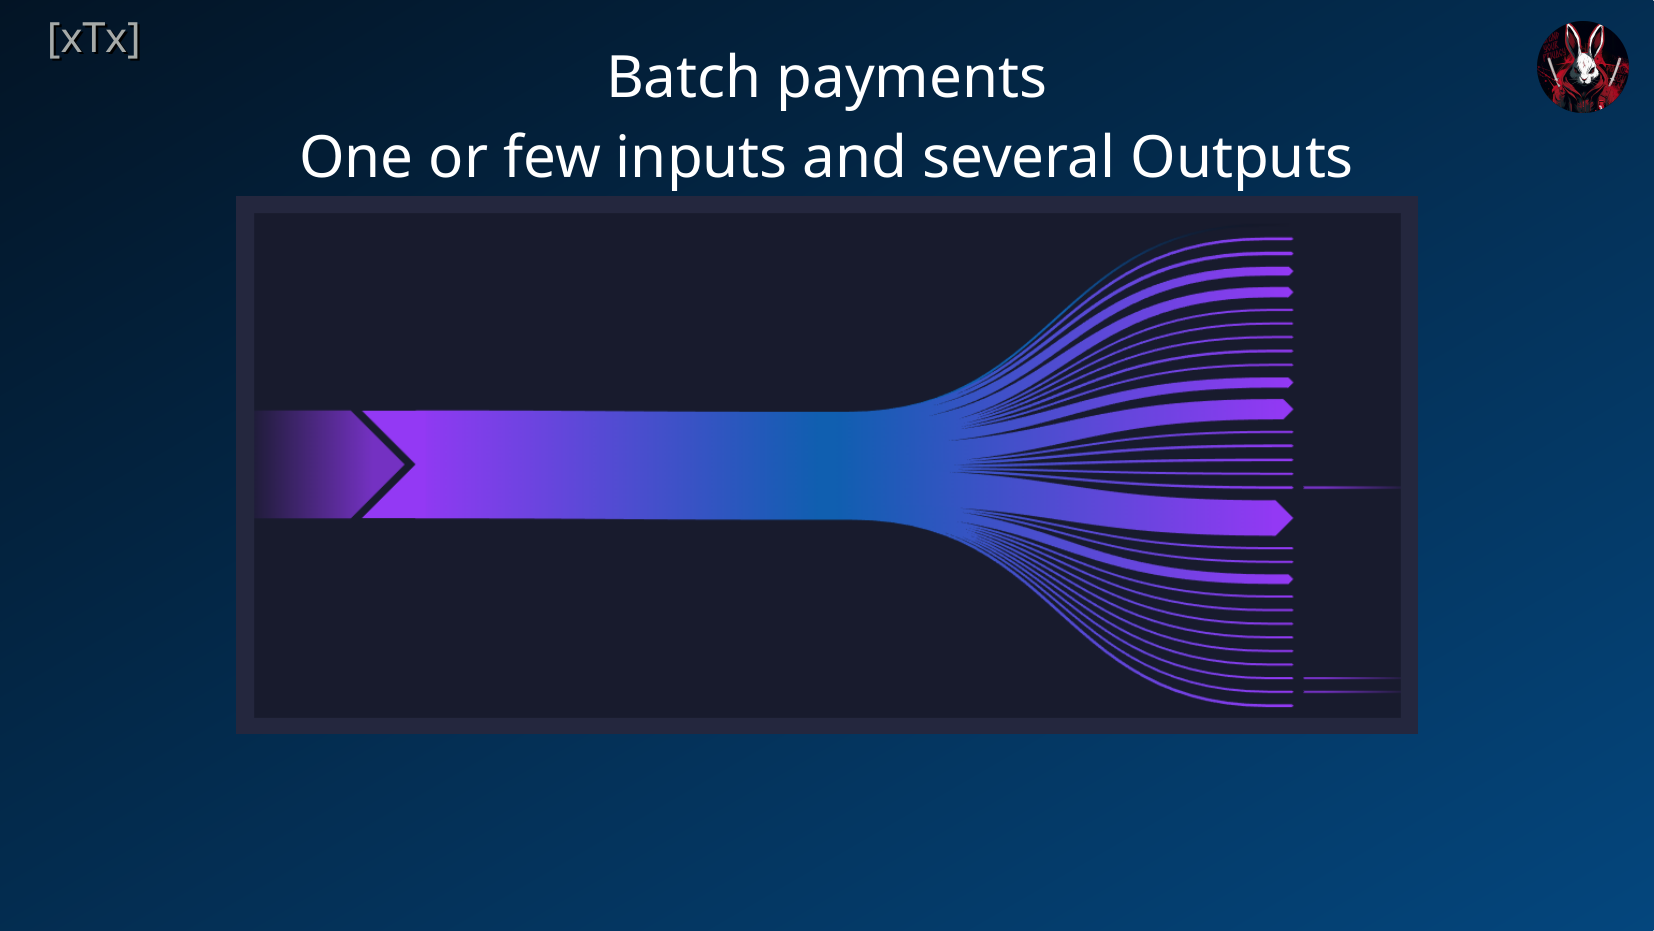

[xTx]
# Batch payments One or few inputs and several Outputs